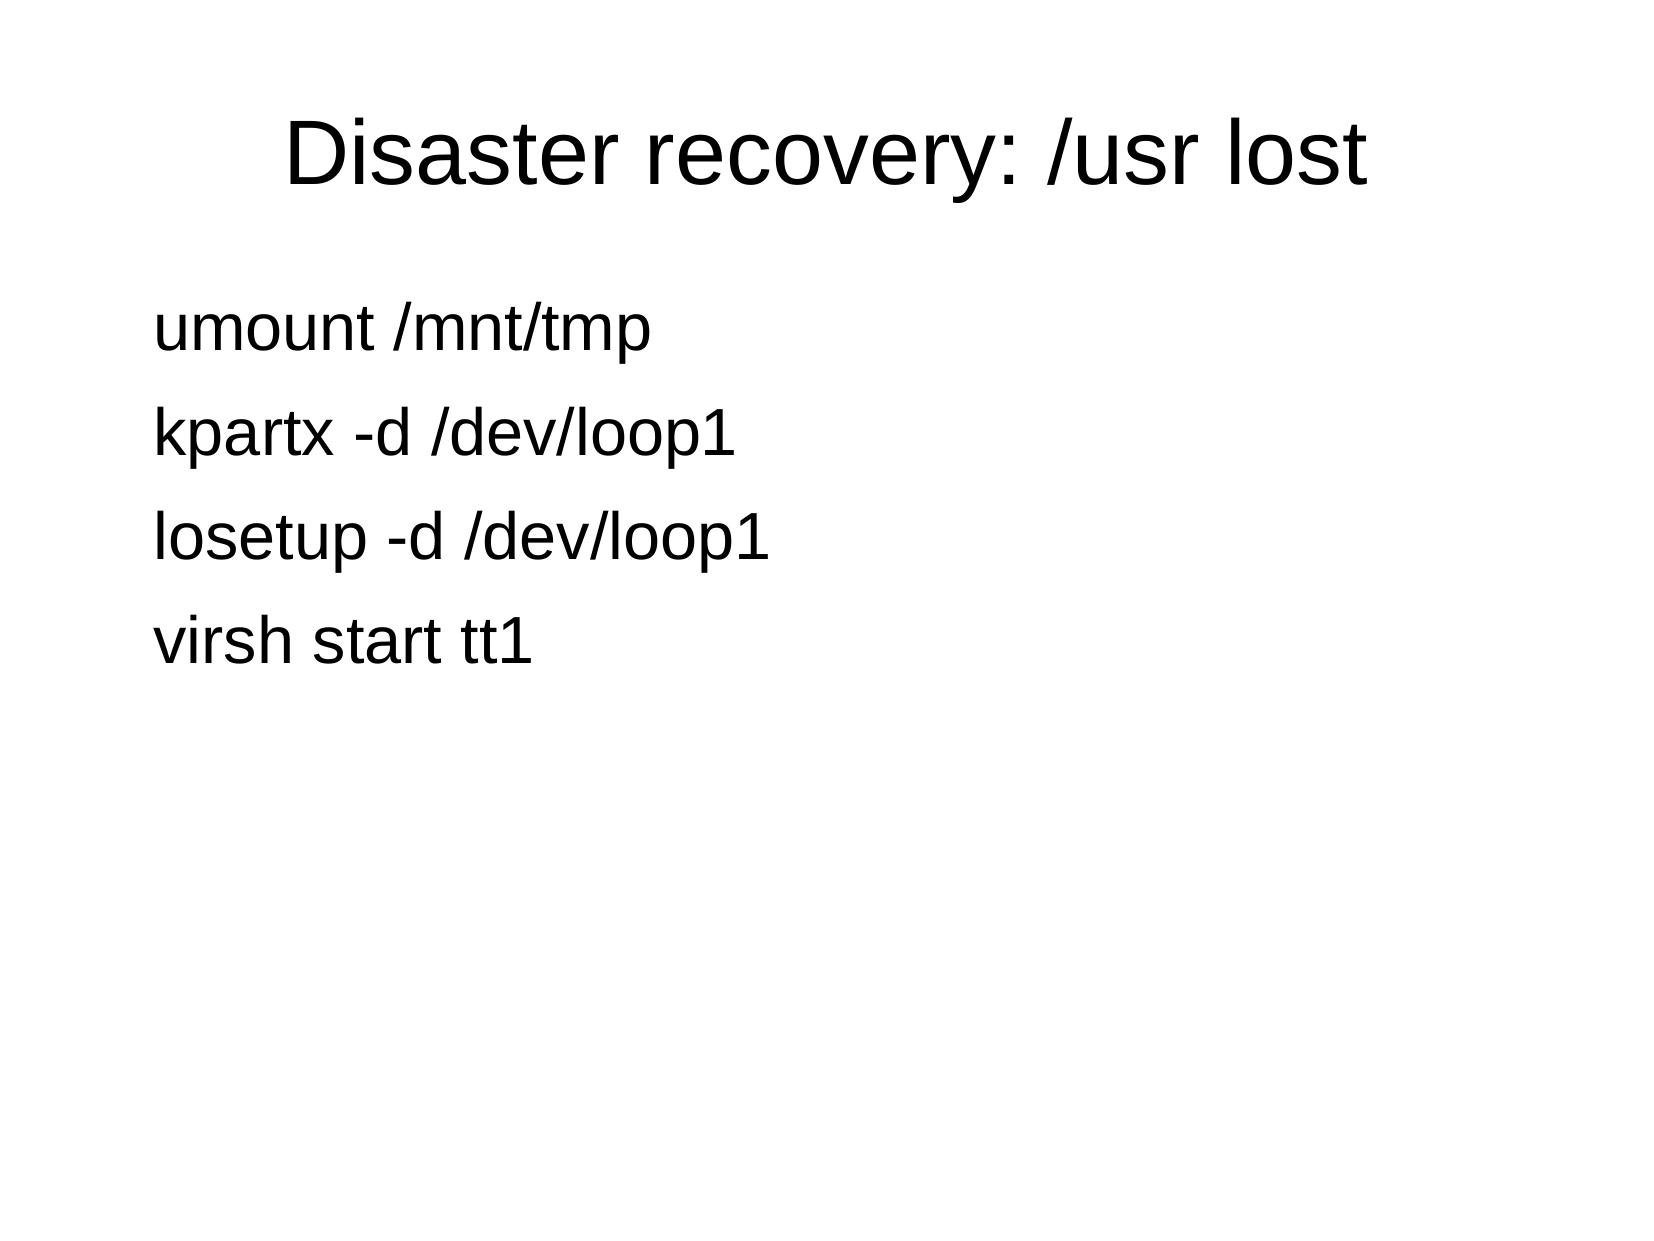

# Disaster recovery: /usr lost
umount /mnt/tmp
kpartx -d /dev/loop1
losetup -d /dev/loop1
virsh start tt1